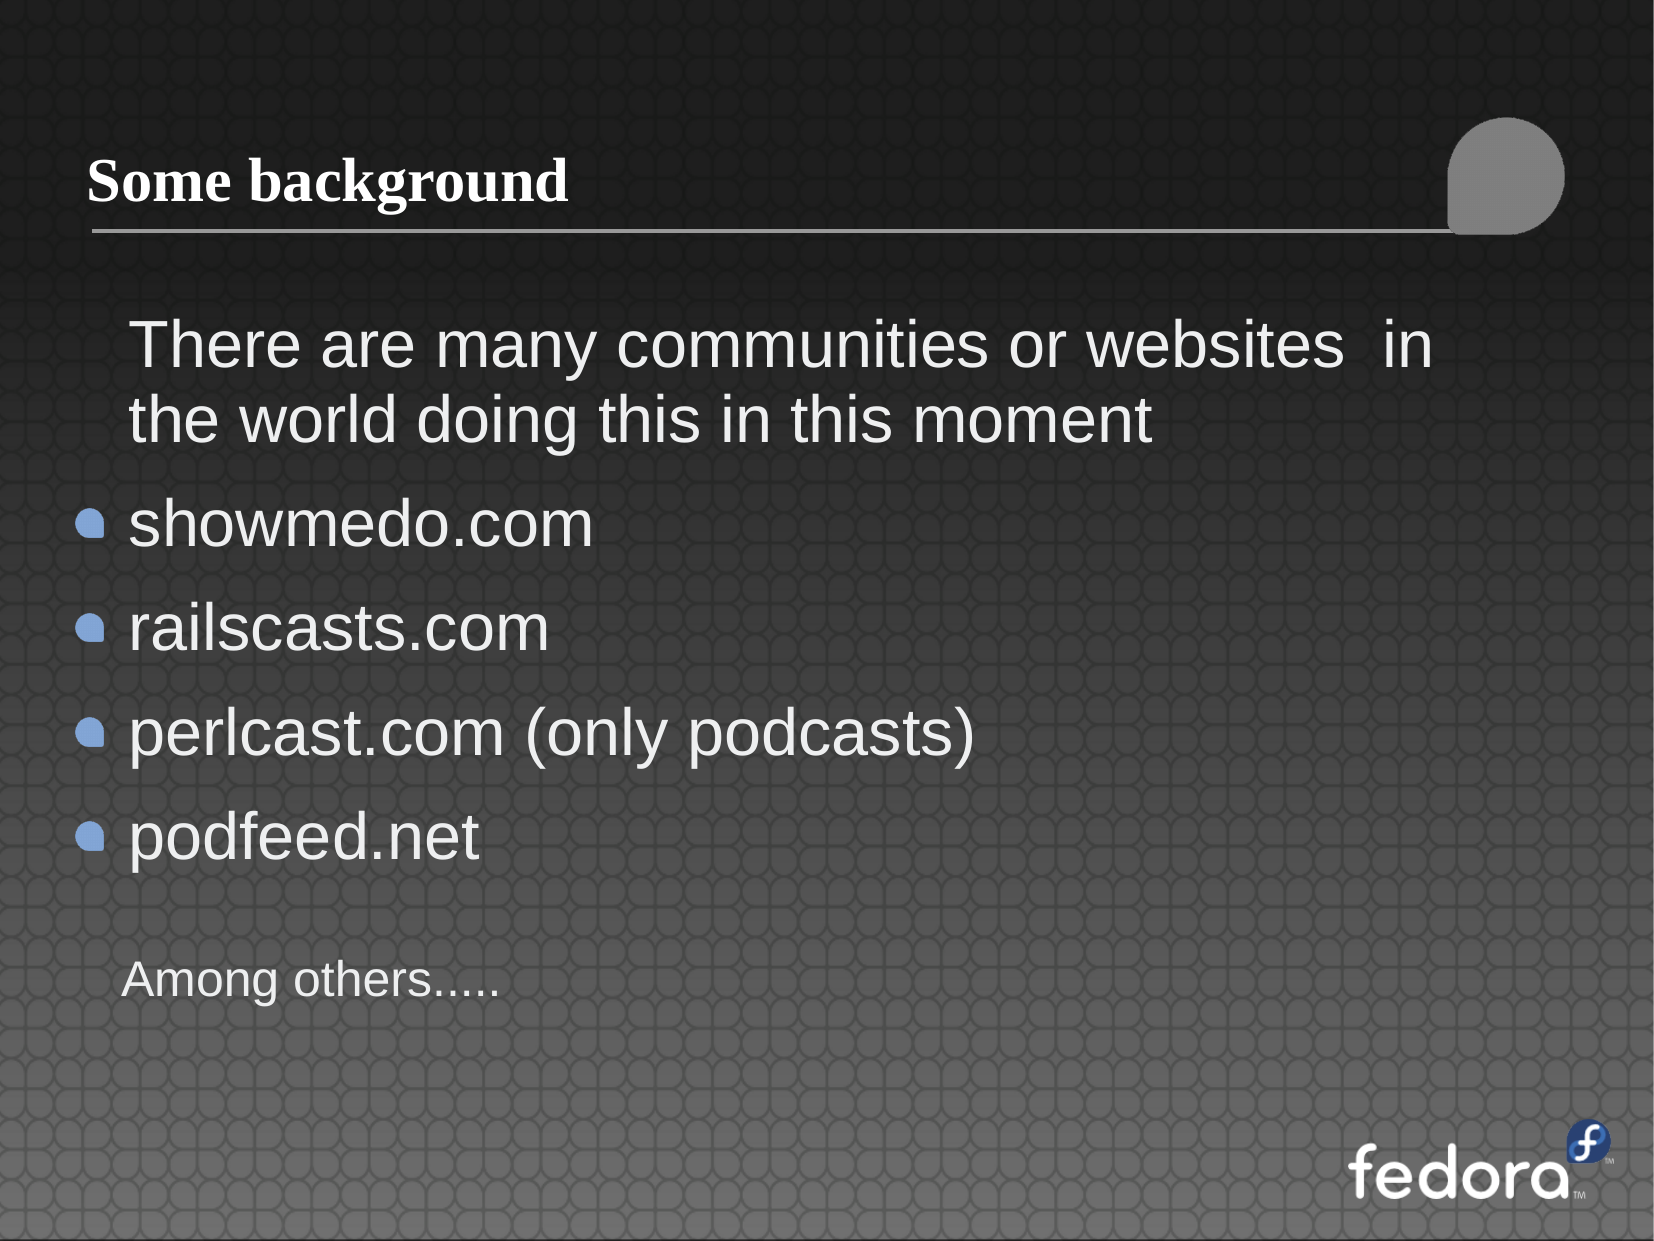

# Some background
There are many communities or websites in the world doing this in this moment
showmedo.com
railscasts.com
perlcast.com (only podcasts)
podfeed.net
Among others.....